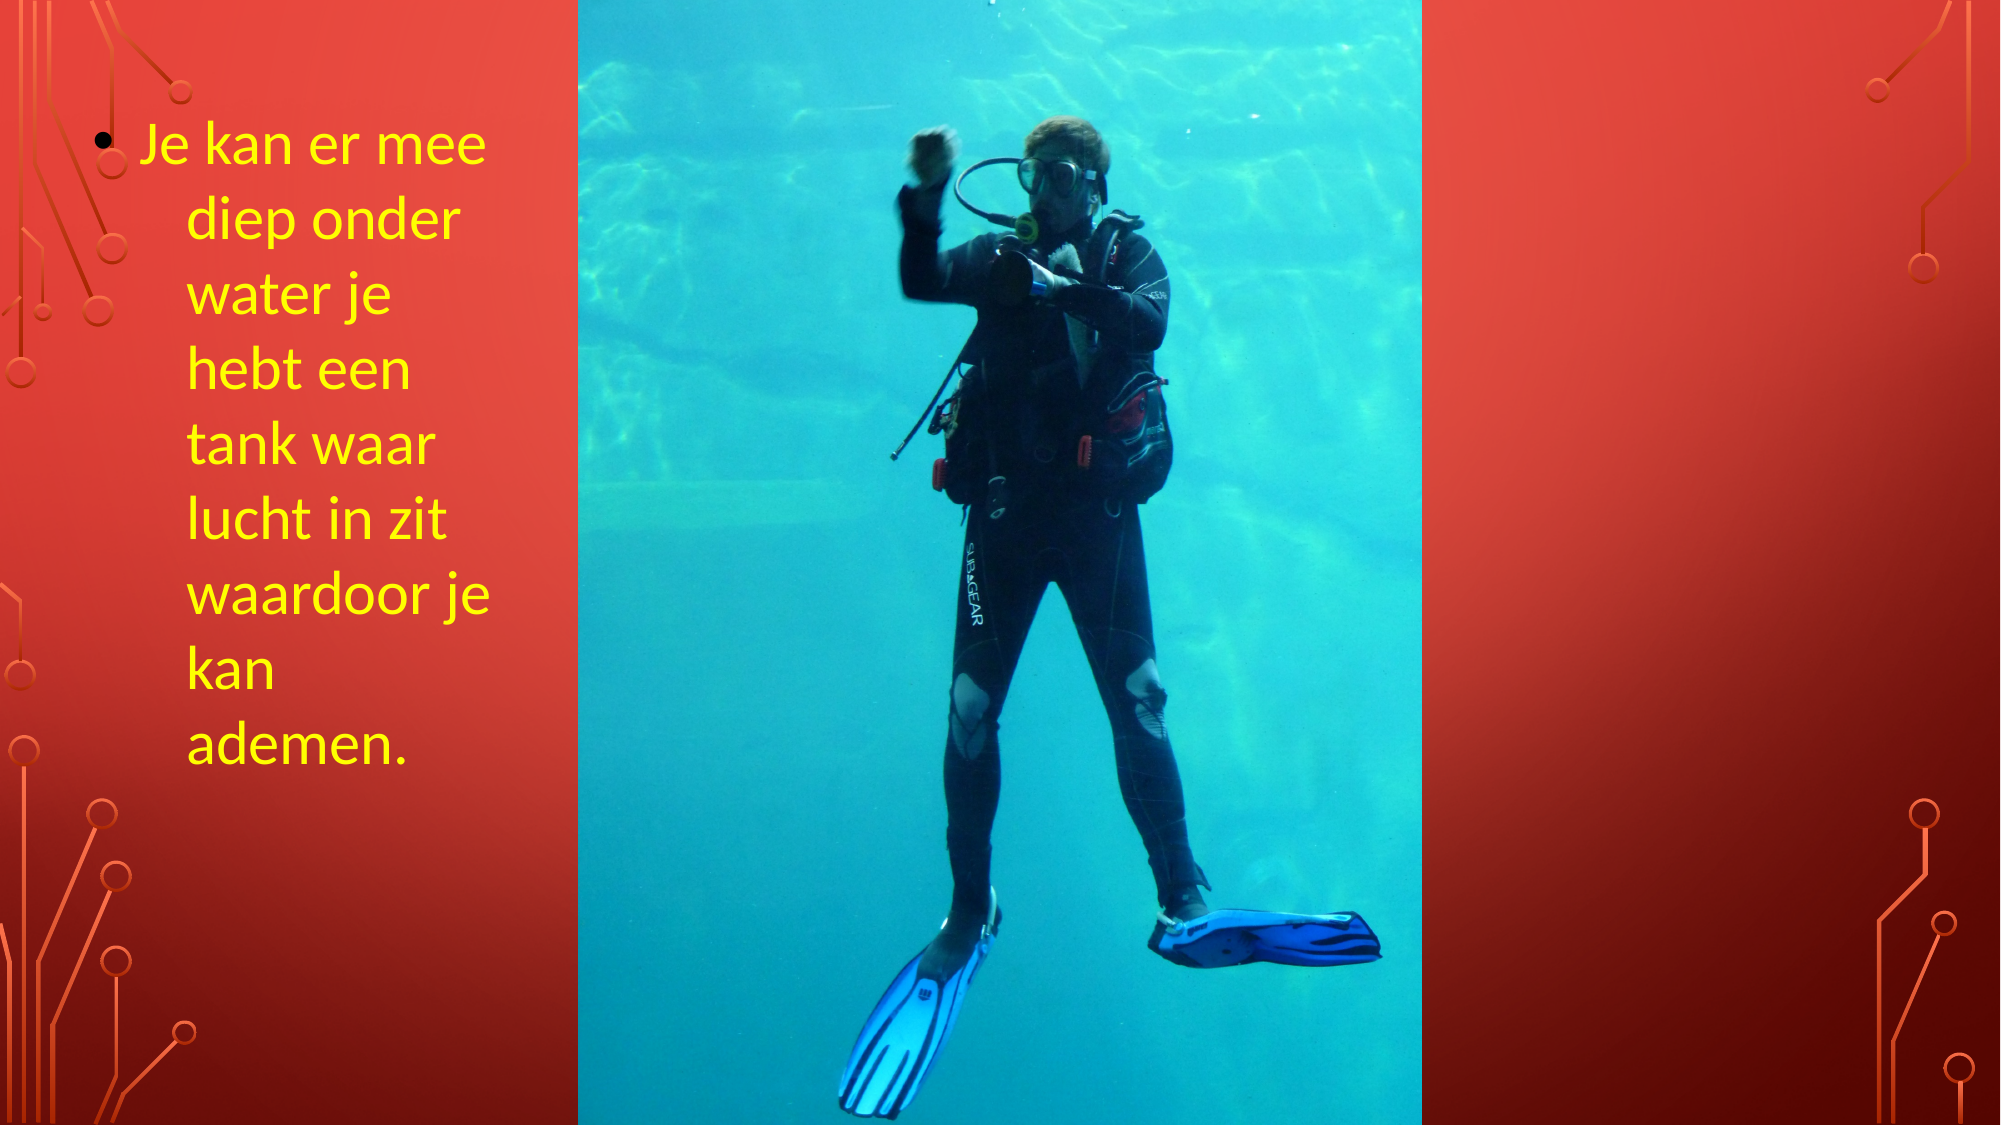

Je kan er mee diep onder water je hebt een tank waar lucht in zit waardoor je kan ademen.